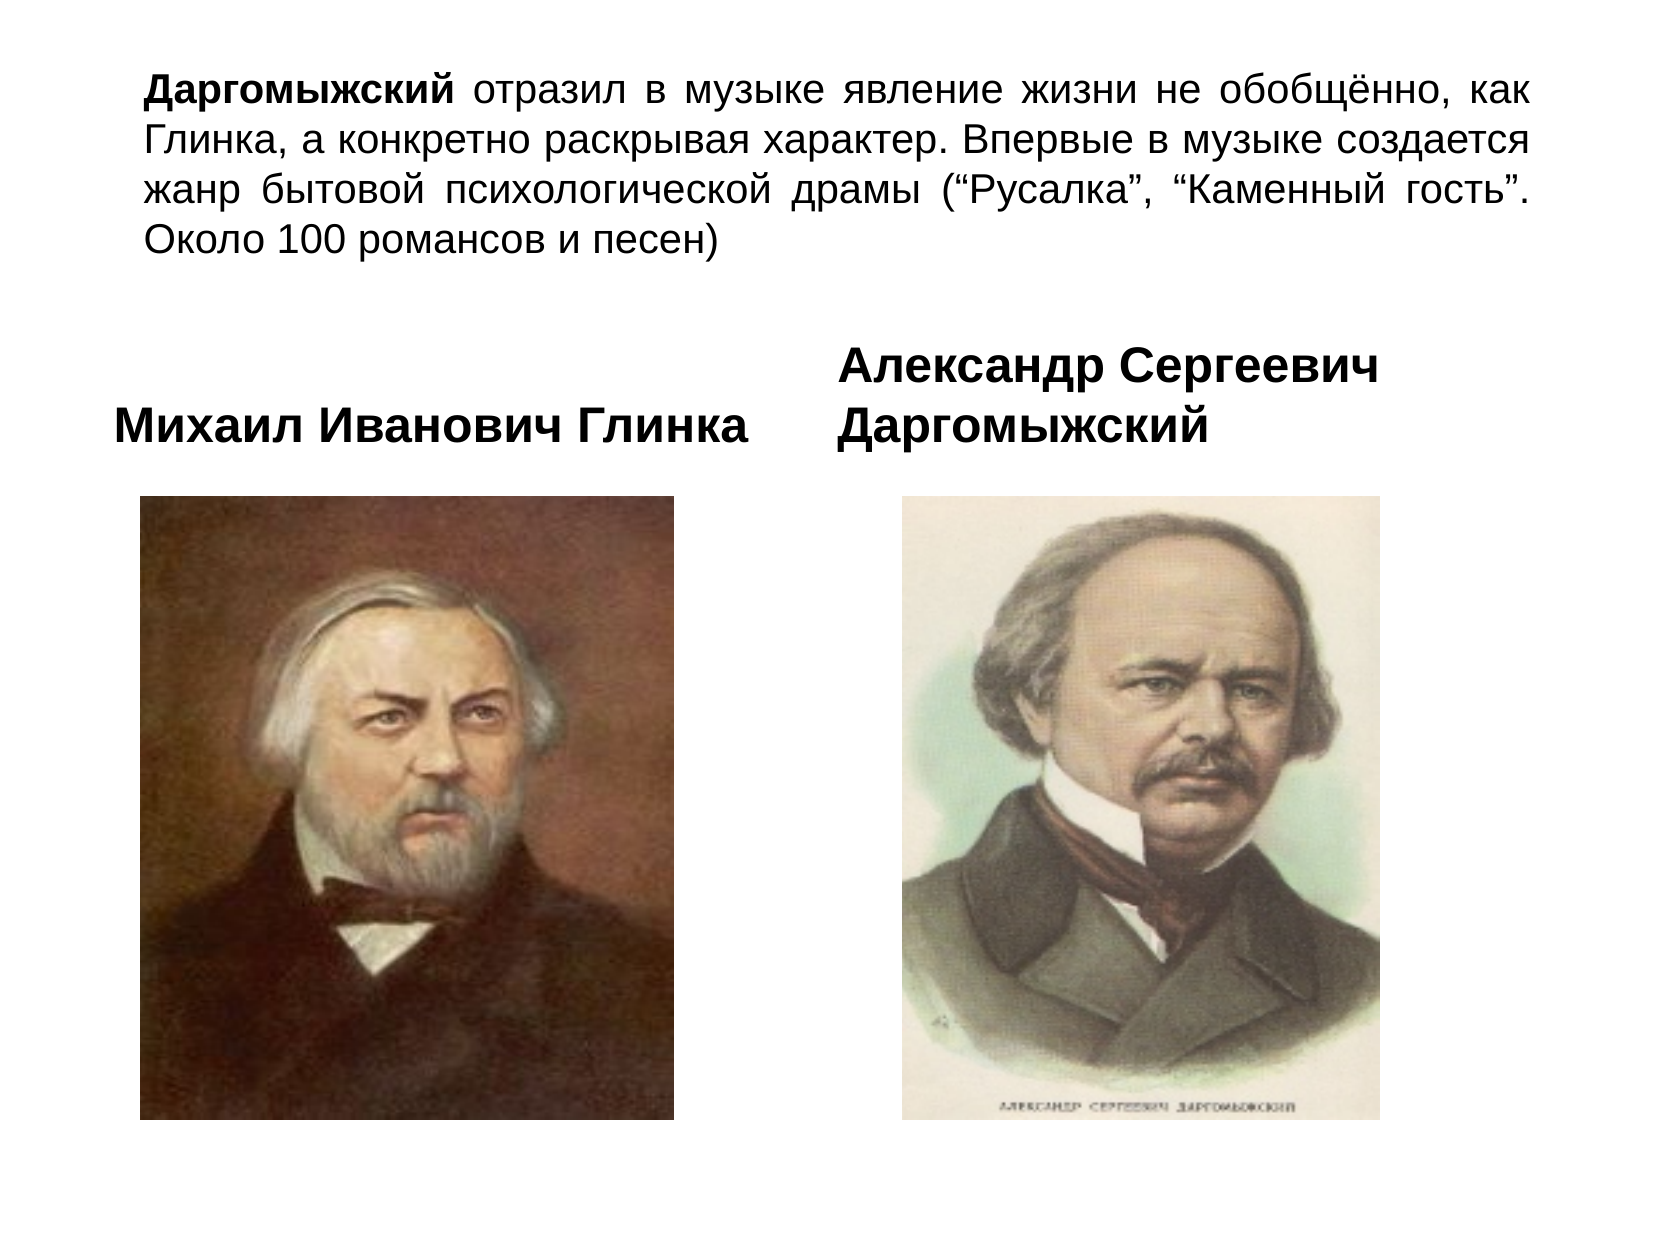

# Даргомыжский отразил в музыке явление жизни не обобщённо, как Глинка, а конкретно раскрывая характер. Впервые в музыке создается жанр бытовой психологической драмы (“Русалка”, “Каменный гость”. Около 100 романсов и песен)
Михаил Иванович Глинка
Александр Сергеевич Даргомыжский